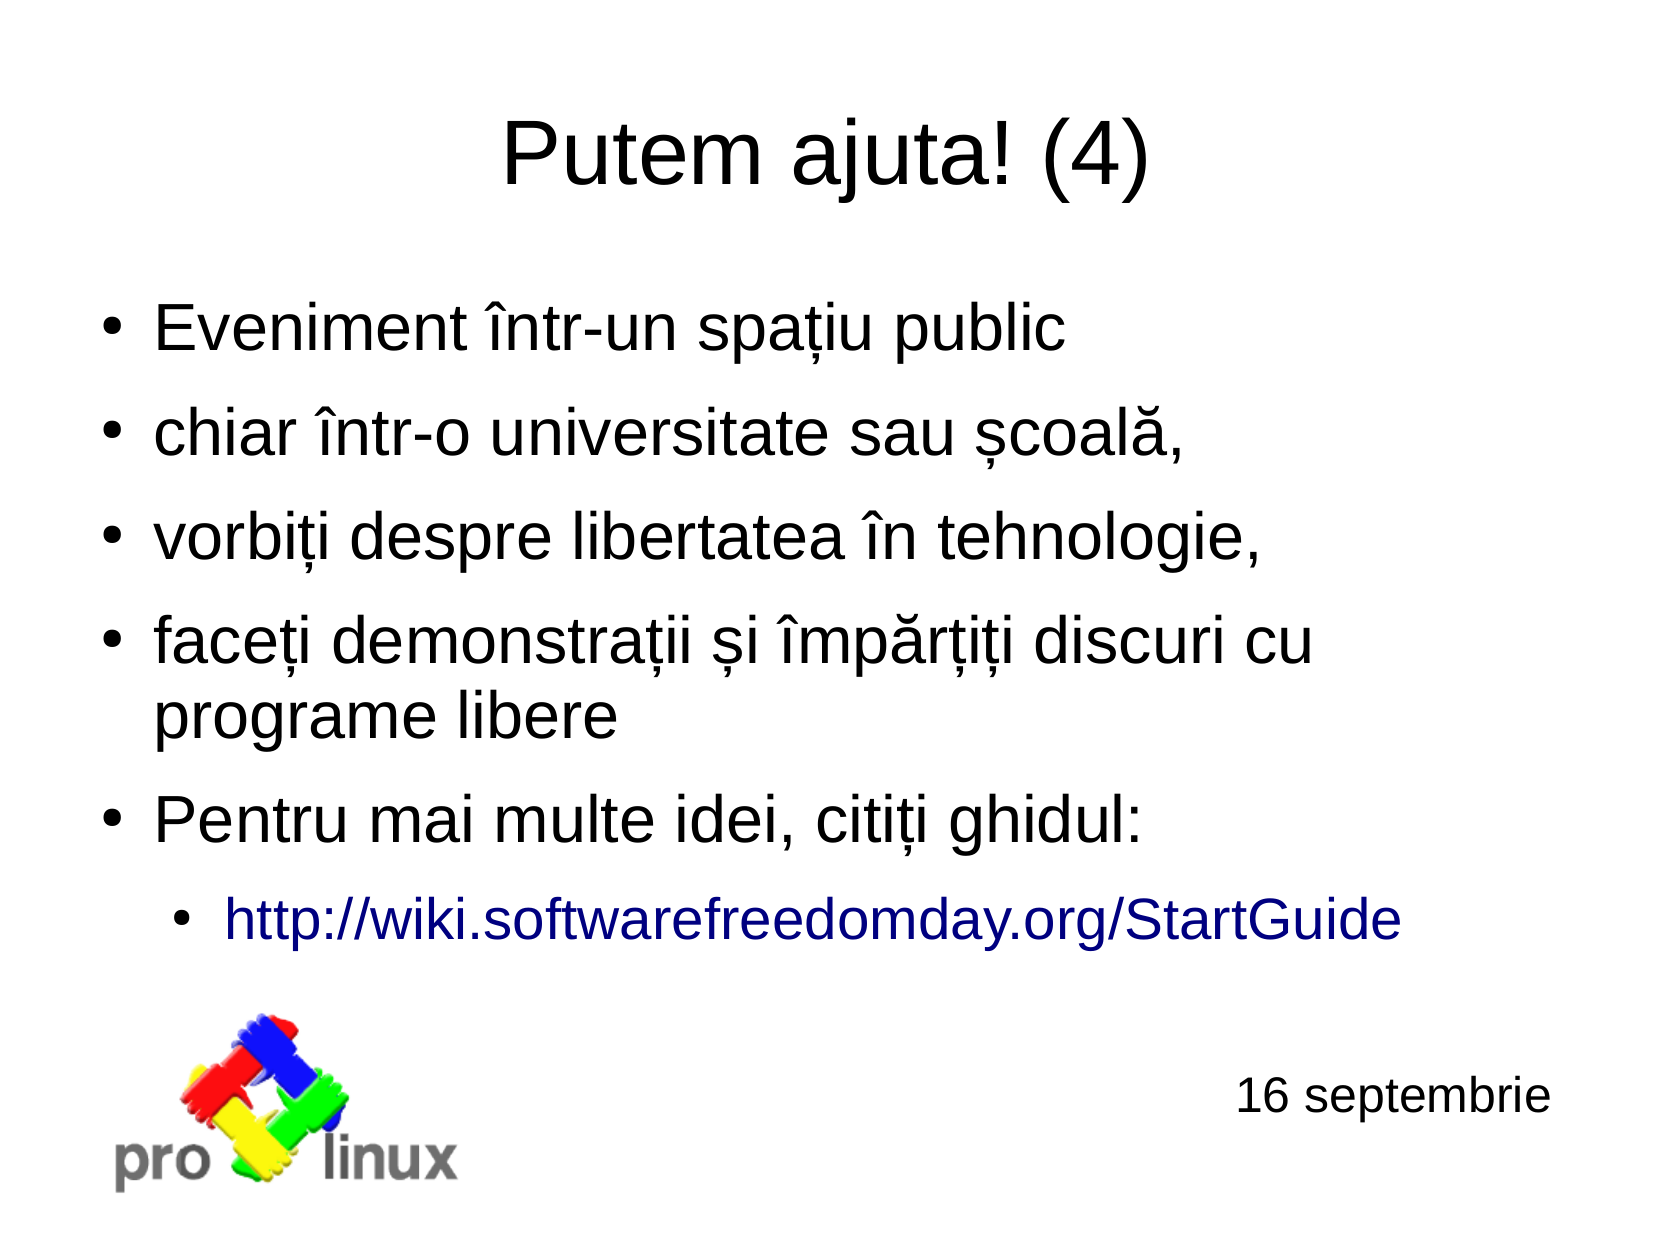

# Putem ajuta! (4)
Eveniment într-un spațiu public
chiar într-o universitate sau școală,
vorbiți despre libertatea în tehnologie,
faceți demonstrații și împărțiți discuri cu programe libere
Pentru mai multe idei, citiți ghidul:
http://wiki.softwarefreedomday.org/StartGuide
16 septembrie